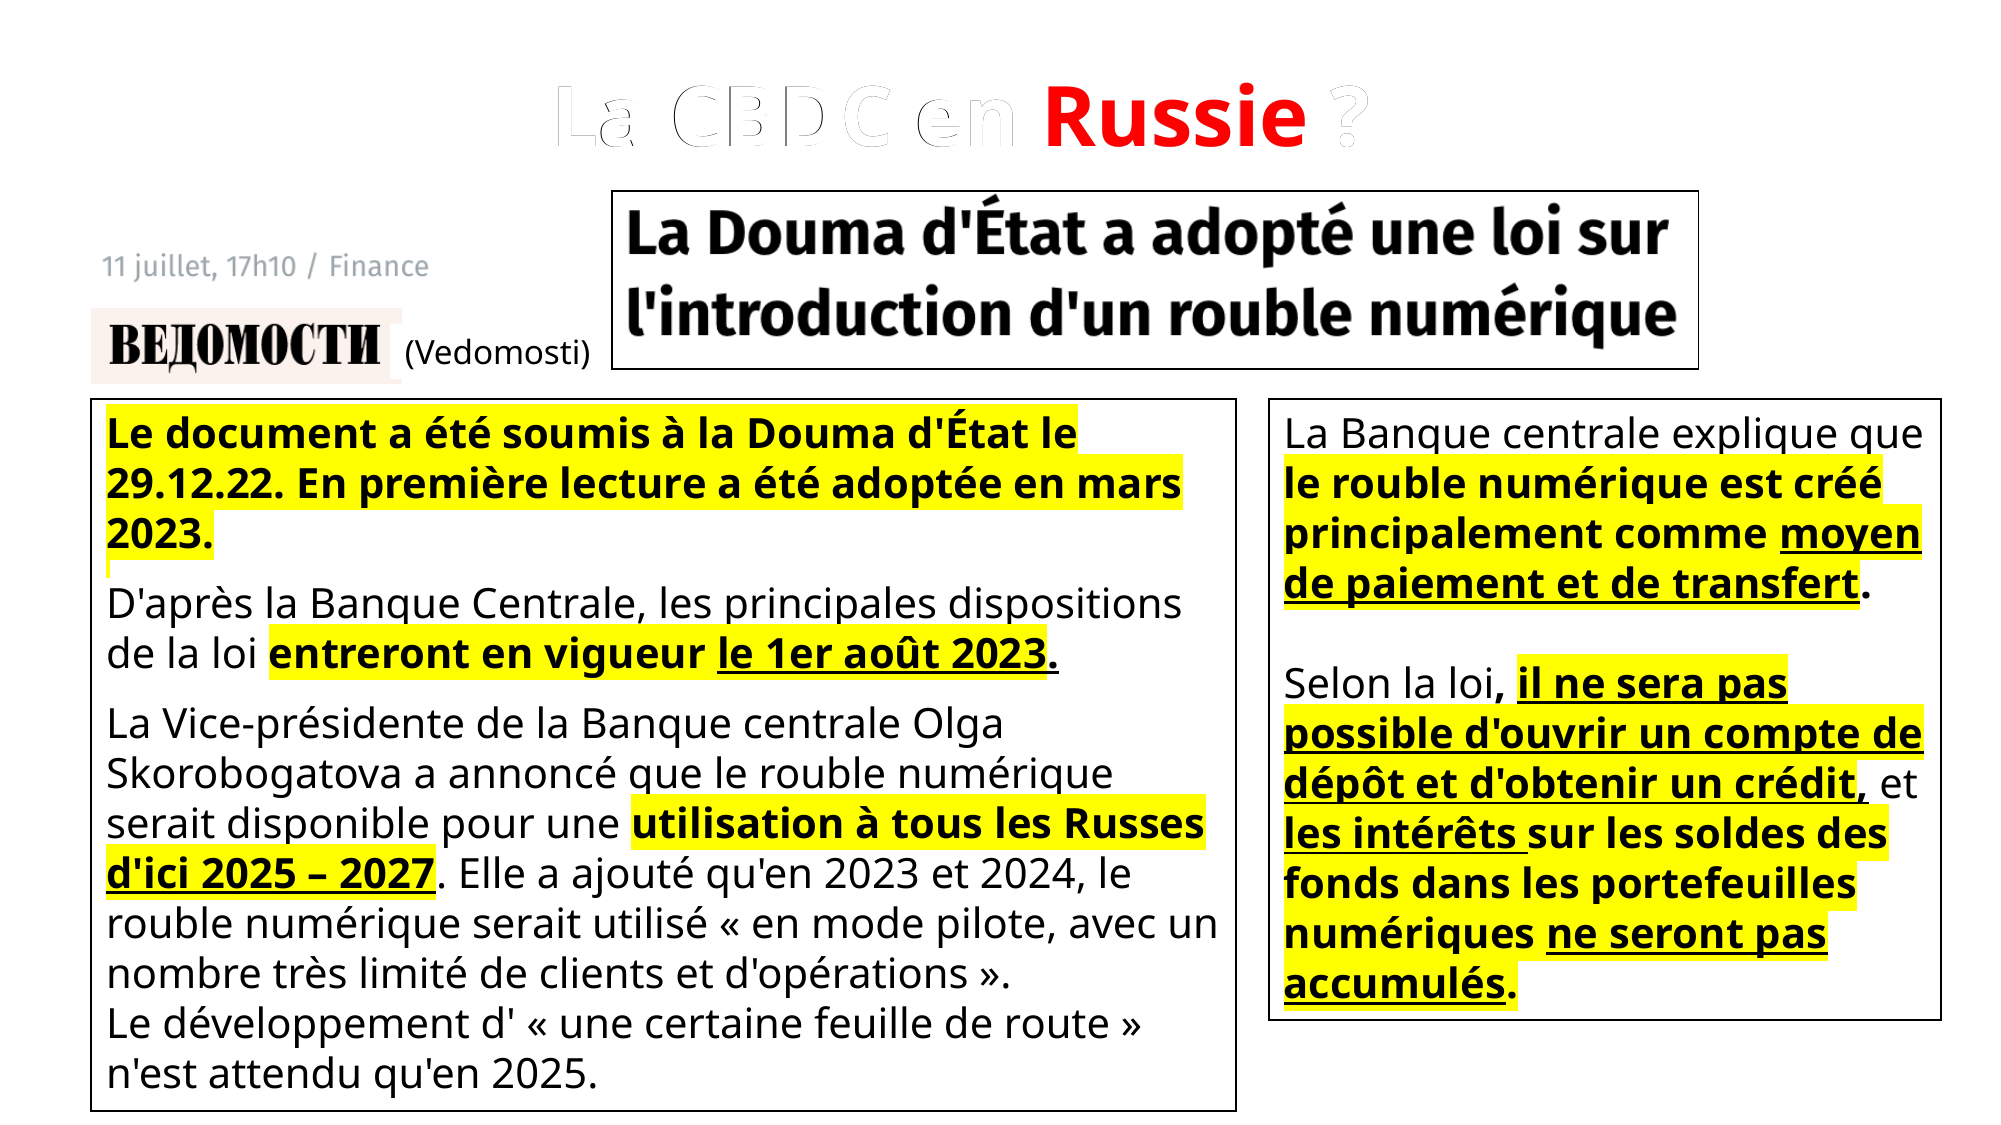

La CBDC en Russie ?
(Vedomosti)
Le document a été soumis à la Douma d'État le 29.12.22. En première lecture a été adoptée en mars 2023.
D'après la Banque Centrale, les principales dispositions de la loi entreront en vigueur le 1er août 2023.
La Vice-présidente de la Banque centrale Olga Skorobogatova a annoncé que le rouble numérique serait disponible pour une utilisation à tous les Russes d'ici 2025 – 2027. Elle a ajouté qu'en 2023 et 2024, le rouble numérique serait utilisé « en mode pilote, avec un nombre très limité de clients et d'opérations ».
Le développement d' « une certaine feuille de route » n'est attendu qu'en 2025.
La Banque centrale explique que le rouble numérique est créé principalement comme moyen de paiement et de transfert.
Selon la loi, il ne sera pas possible d'ouvrir un compte de dépôt et d'obtenir un crédit, et les intérêts sur les soldes des fonds dans les portefeuilles numériques ne seront pas accumulés.